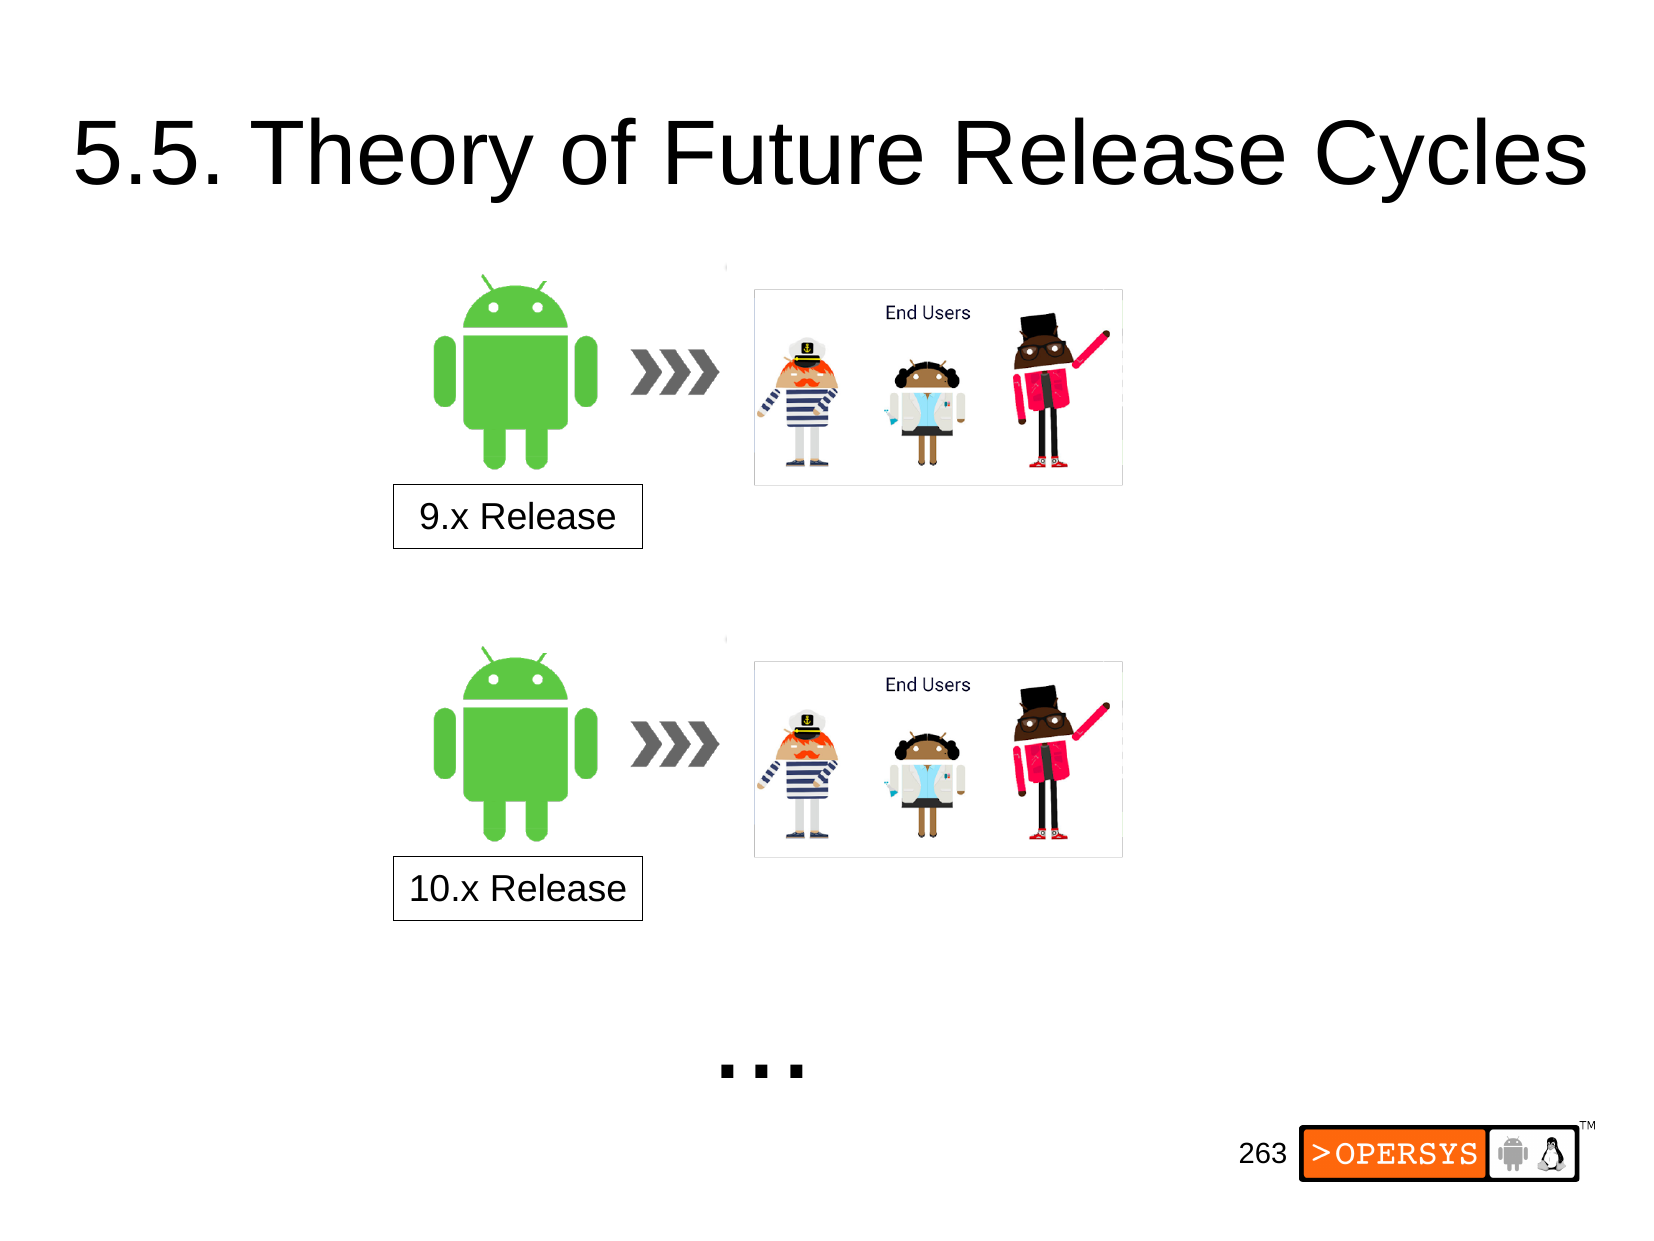

# 5.5. Theory of Future Release Cycles
9.x Release
10.x Release
...